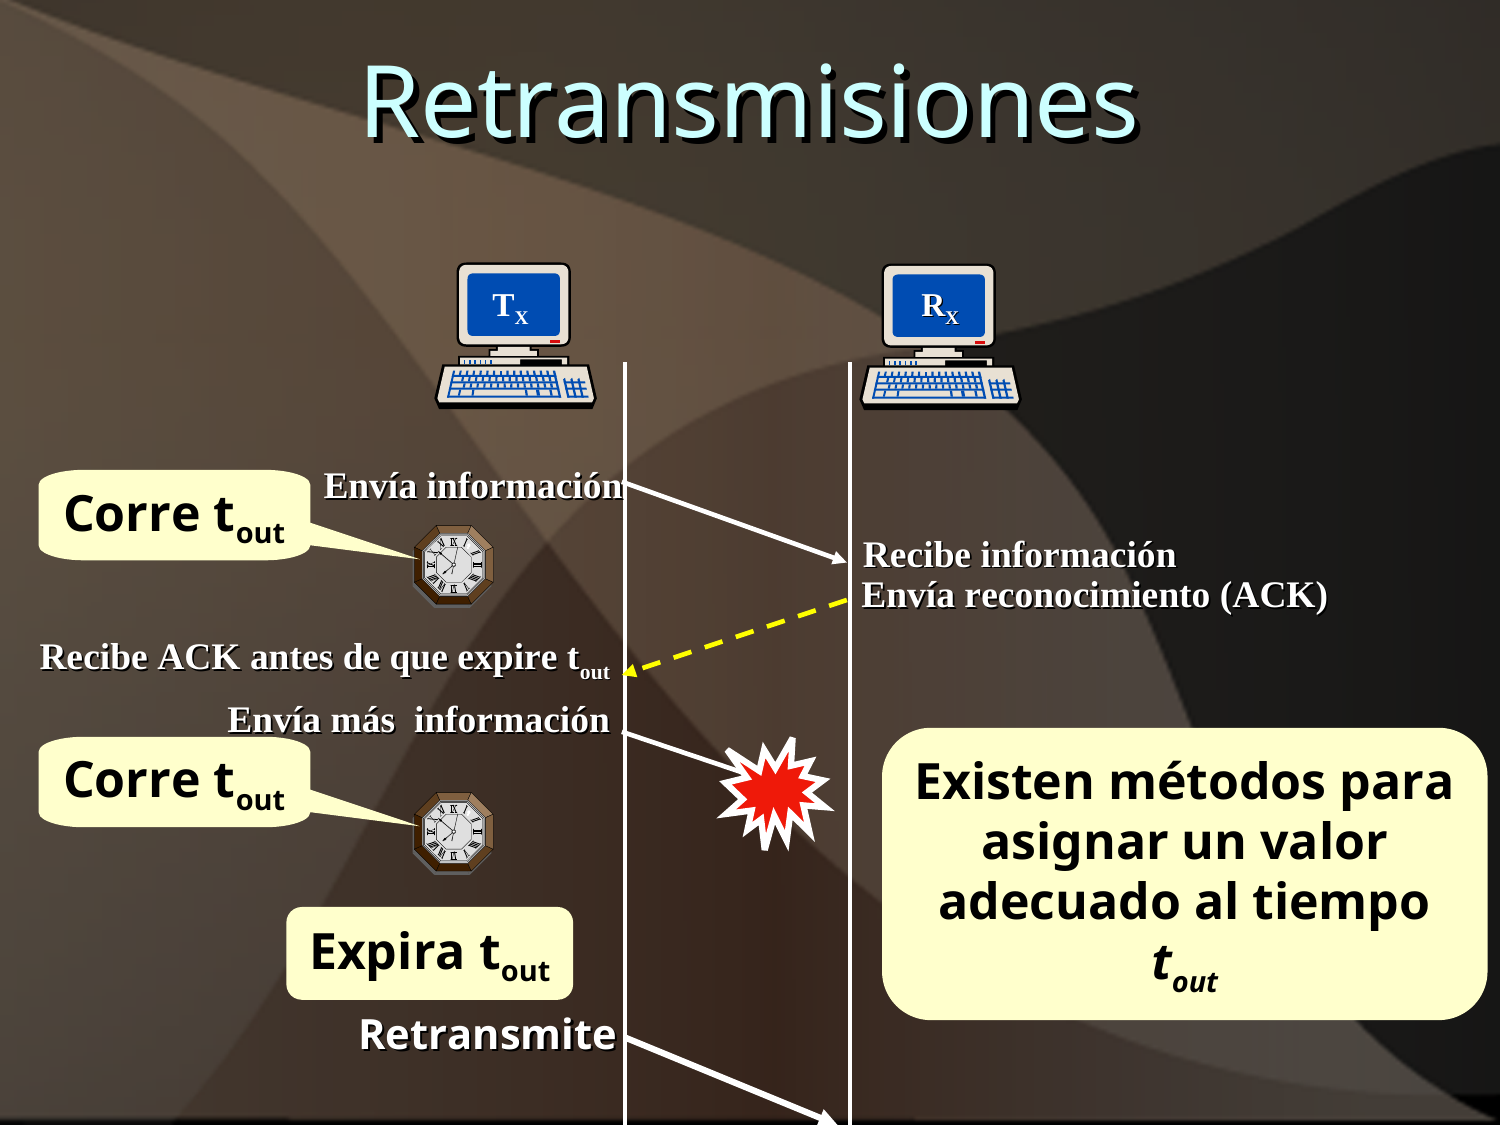

Retransmisiones
TX
RX
Envía información
Corre tout
Recibe información
Envía reconocimiento (ACK)
Recibe ACK antes de que expire tout
Envía más información
Existen métodos para asignar un valor adecuado al tiempo tout
Corre tout
Expira tout
Retransmite